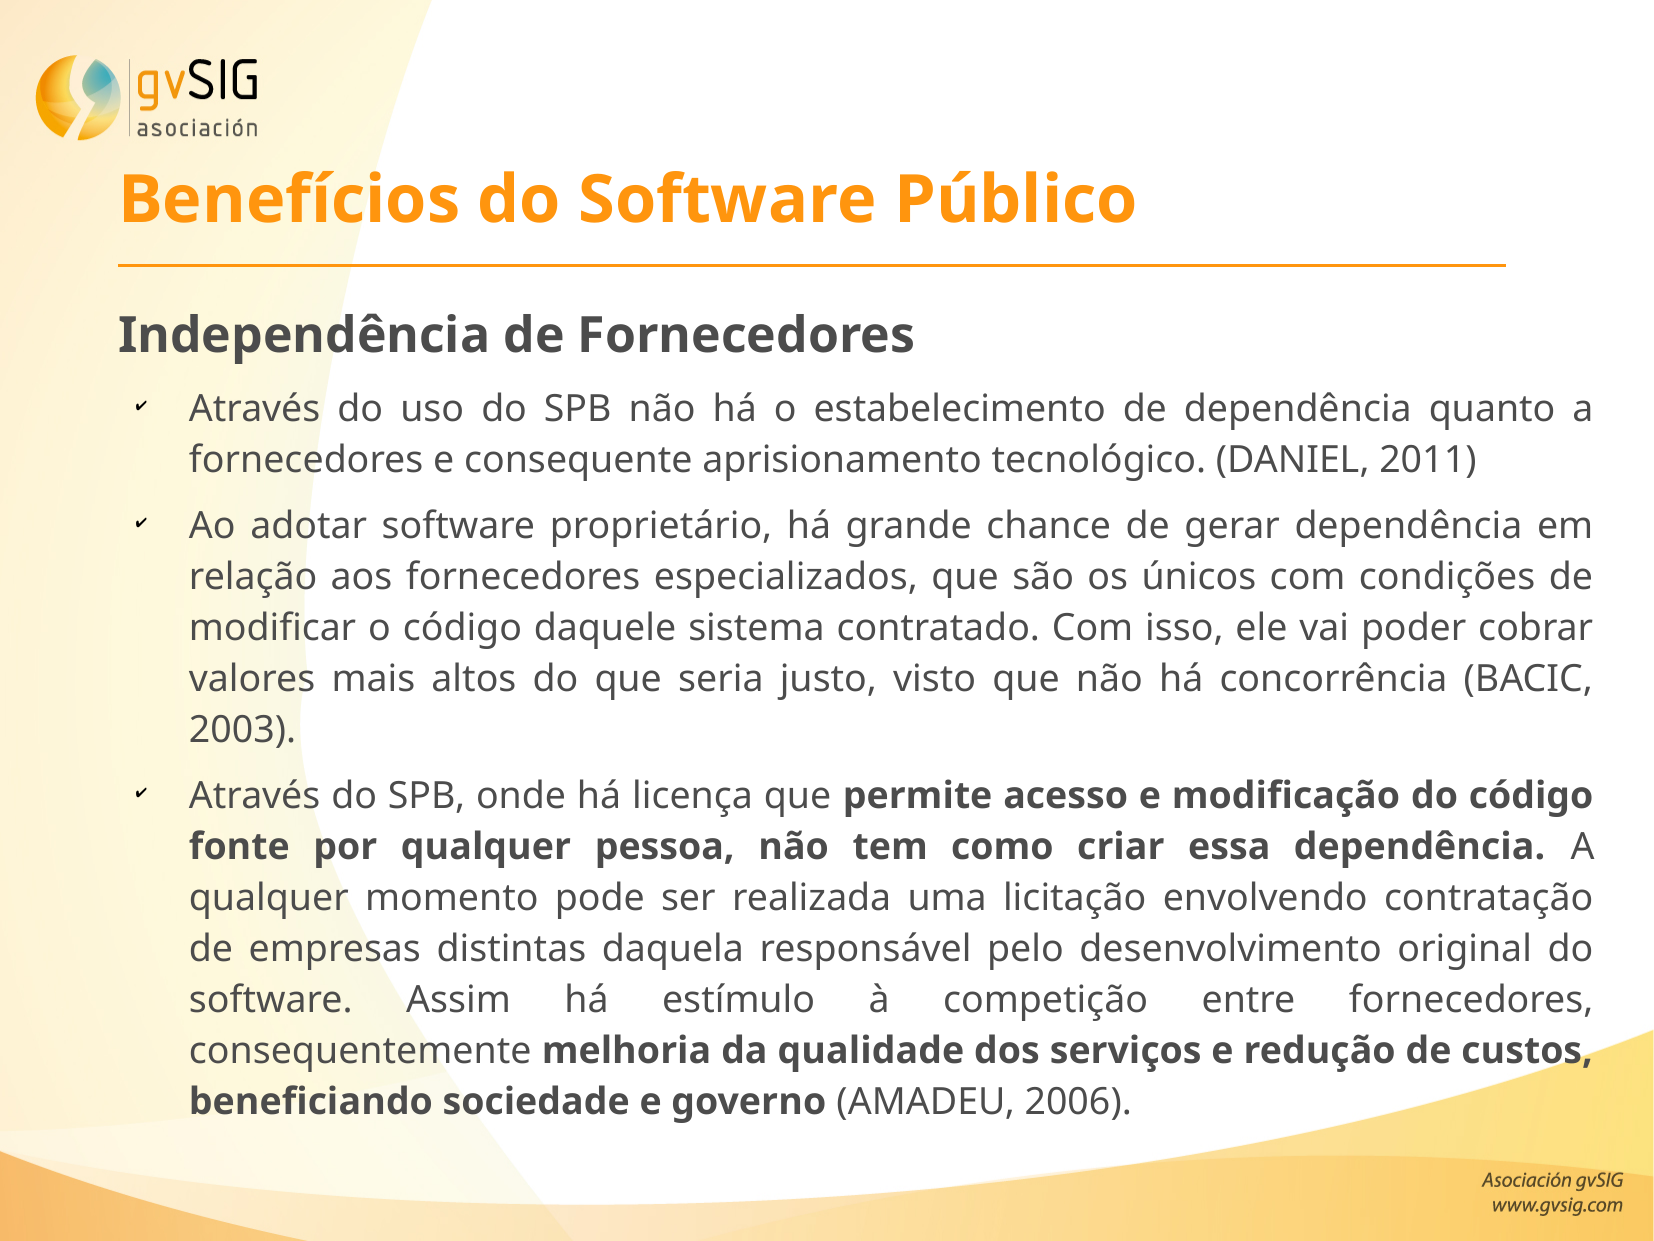

# Benefícios do Software Público
Independência de Fornecedores
Através do uso do SPB não há o estabelecimento de dependência quanto a fornecedores e consequente aprisionamento tecnológico. (DANIEL, 2011)
Ao adotar software proprietário, há grande chance de gerar dependência em relação aos fornecedores especializados, que são os únicos com condições de modificar o código daquele sistema contratado. Com isso, ele vai poder cobrar valores mais altos do que seria justo, visto que não há concorrência (BACIC, 2003).
Através do SPB, onde há licença que permite acesso e modificação do código fonte por qualquer pessoa, não tem como criar essa dependência. A qualquer momento pode ser realizada uma licitação envolvendo contratação de empresas distintas daquela responsável pelo desenvolvimento original do software. Assim há estímulo à competição entre fornecedores, consequentemente melhoria da qualidade dos serviços e redução de custos, beneficiando sociedade e governo (AMADEU, 2006).